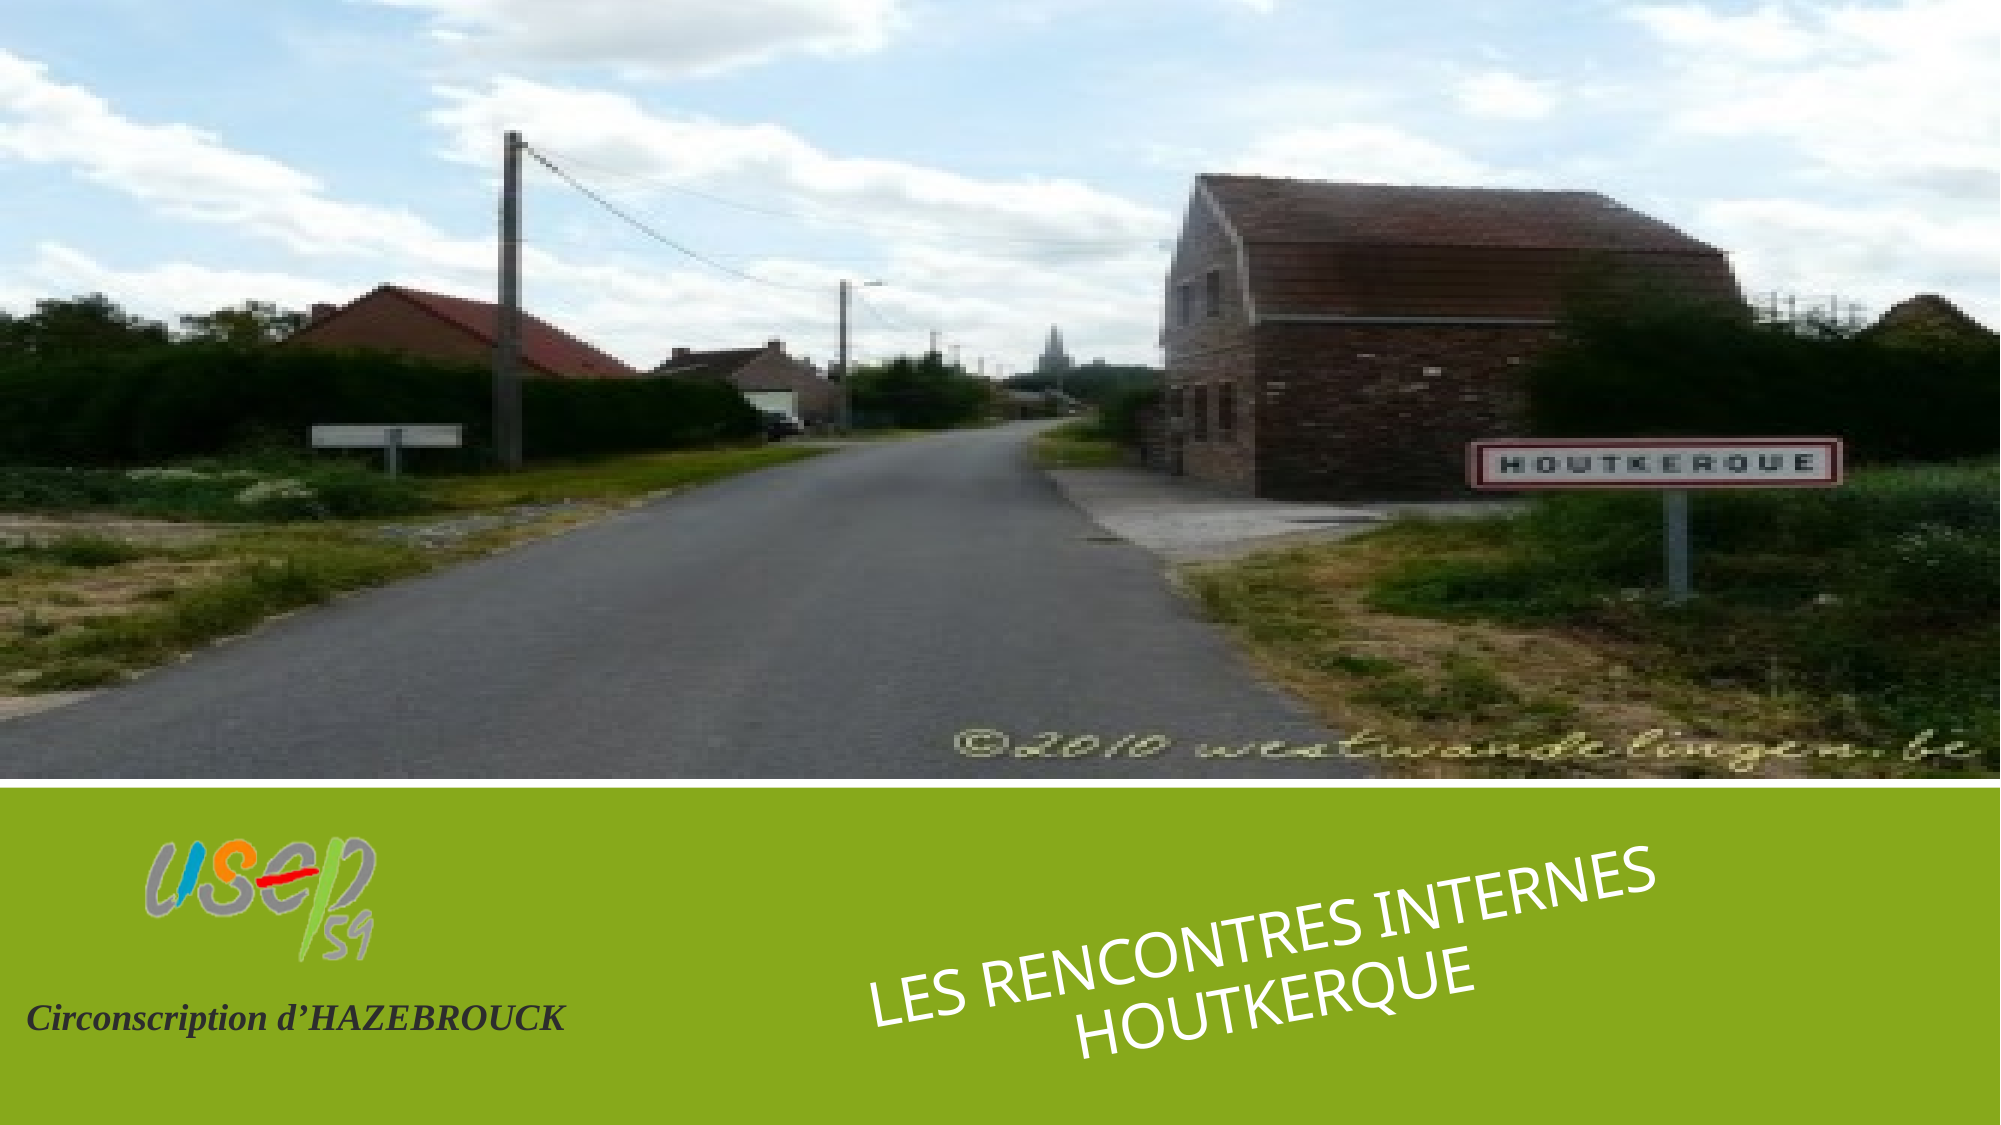

# Les rencontres Internes houtkerque
Circonscription d’HAZEBROUCK